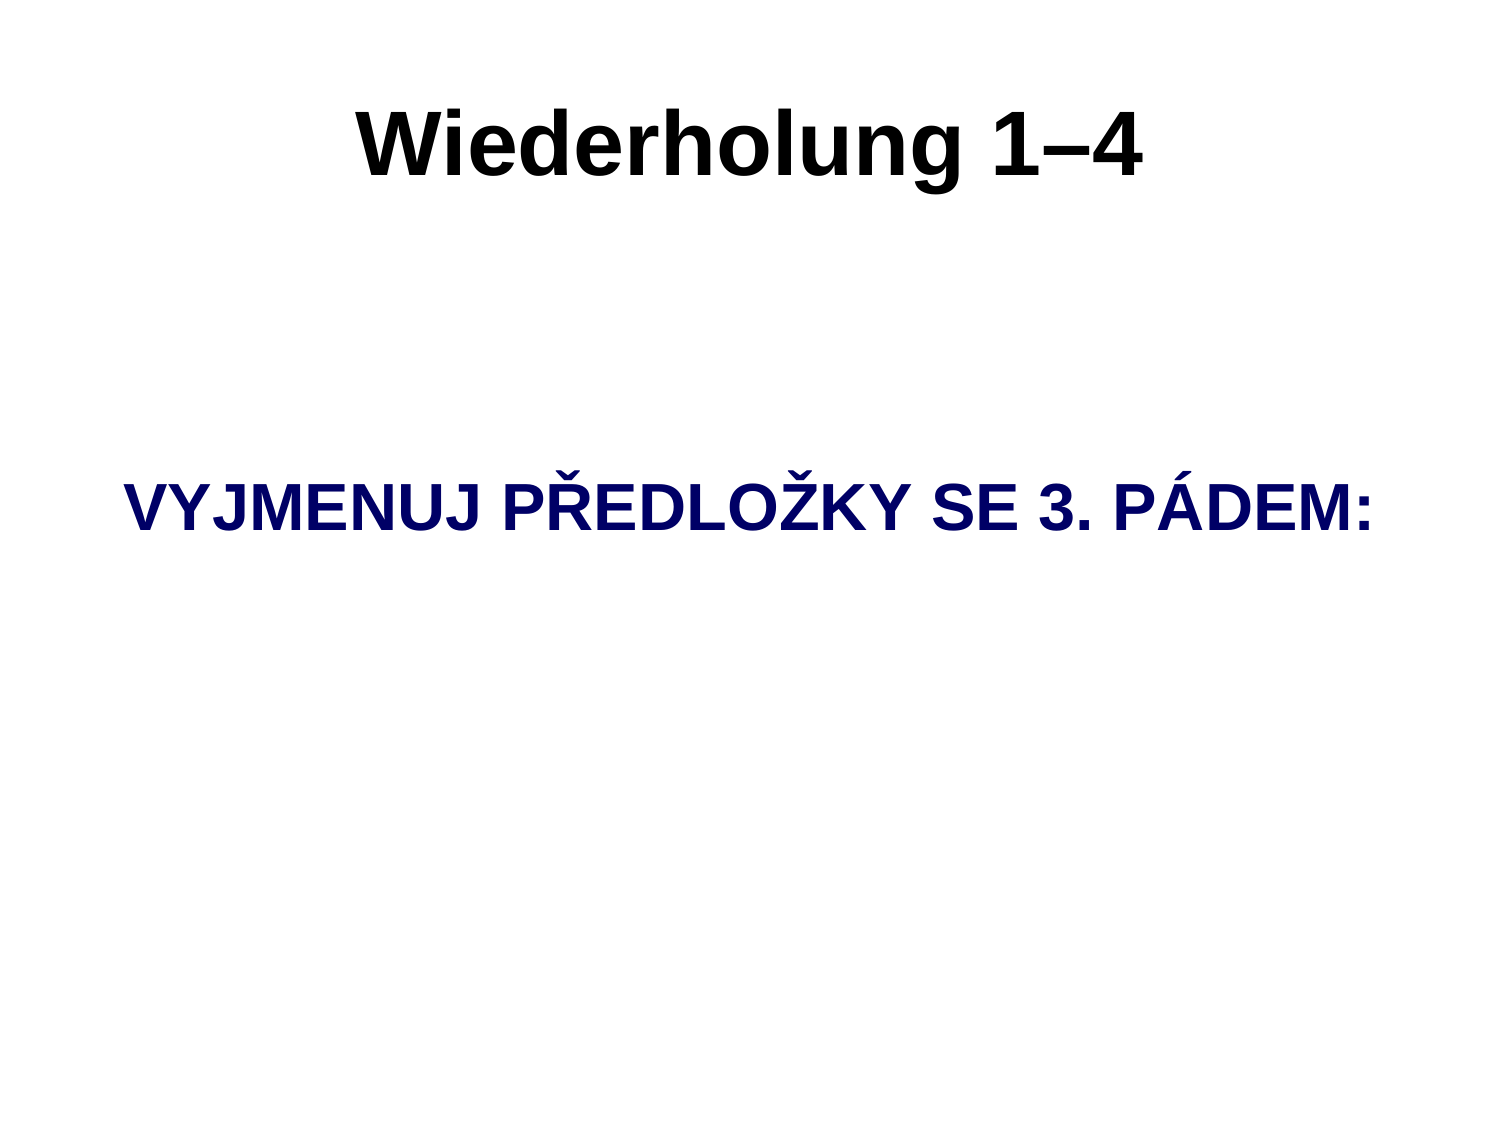

# Wiederholung 1–4
VYJMENUJ PŘEDLOŽKY SE 3. PÁDEM: